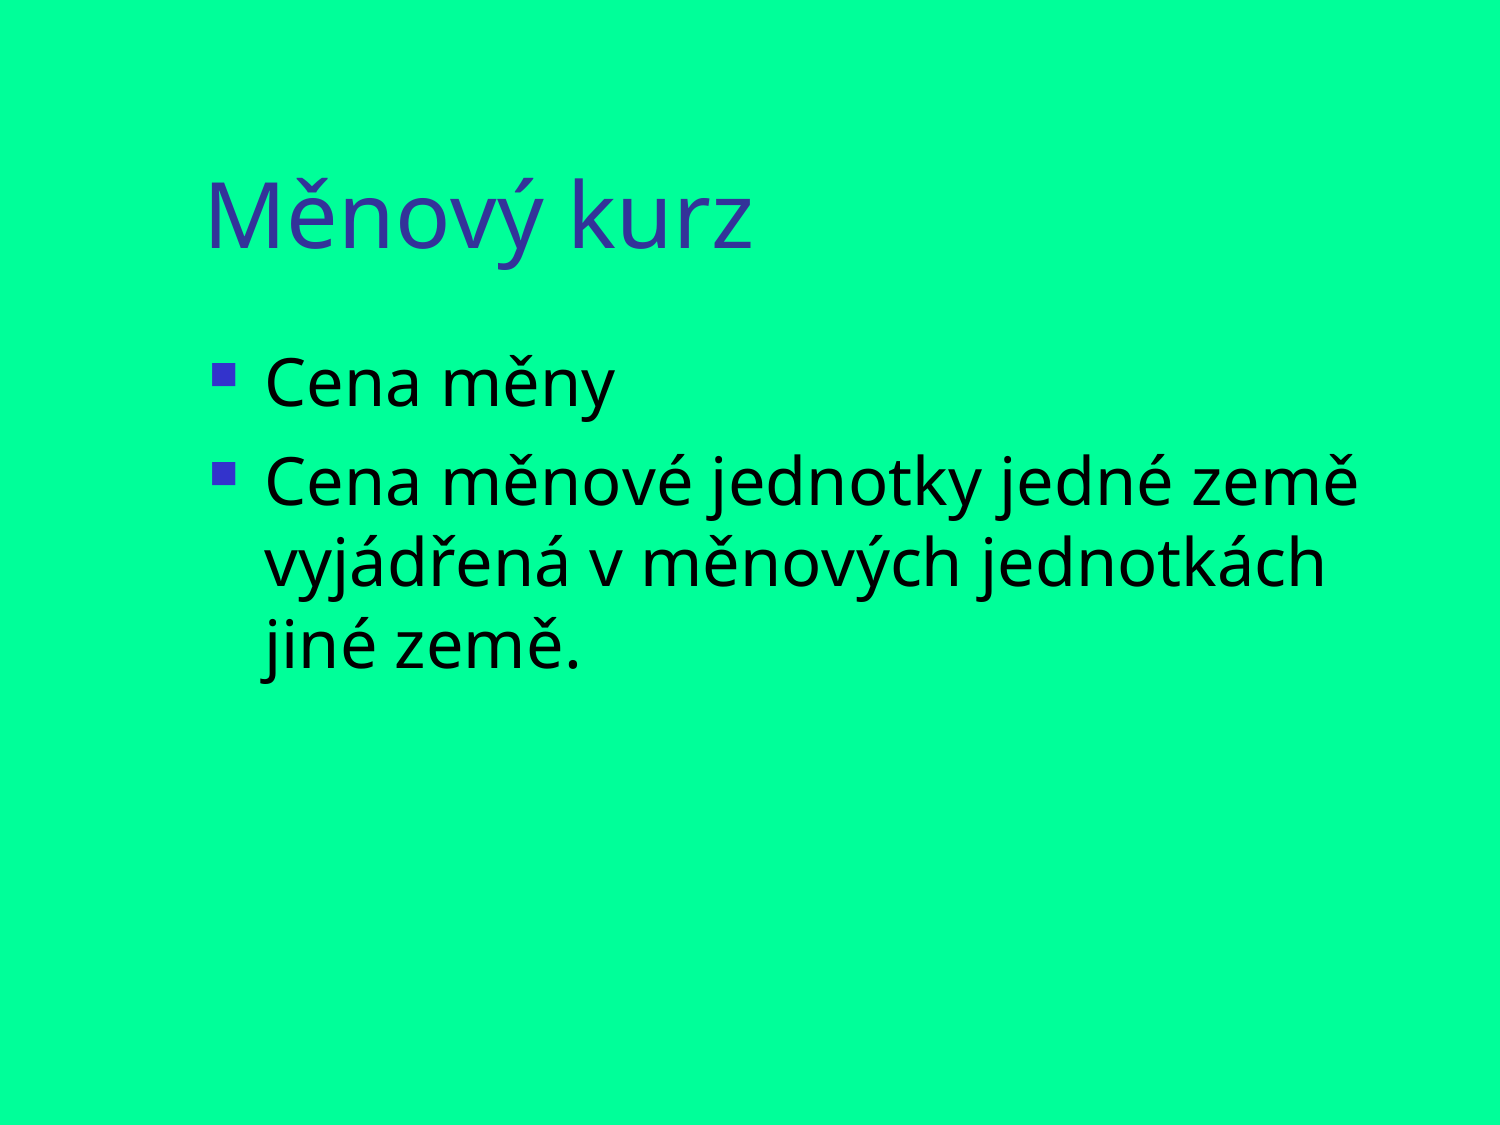

# Měnový kurz
Cena měny
Cena měnové jednotky jedné země vyjádřená v měnových jednotkách jiné země.